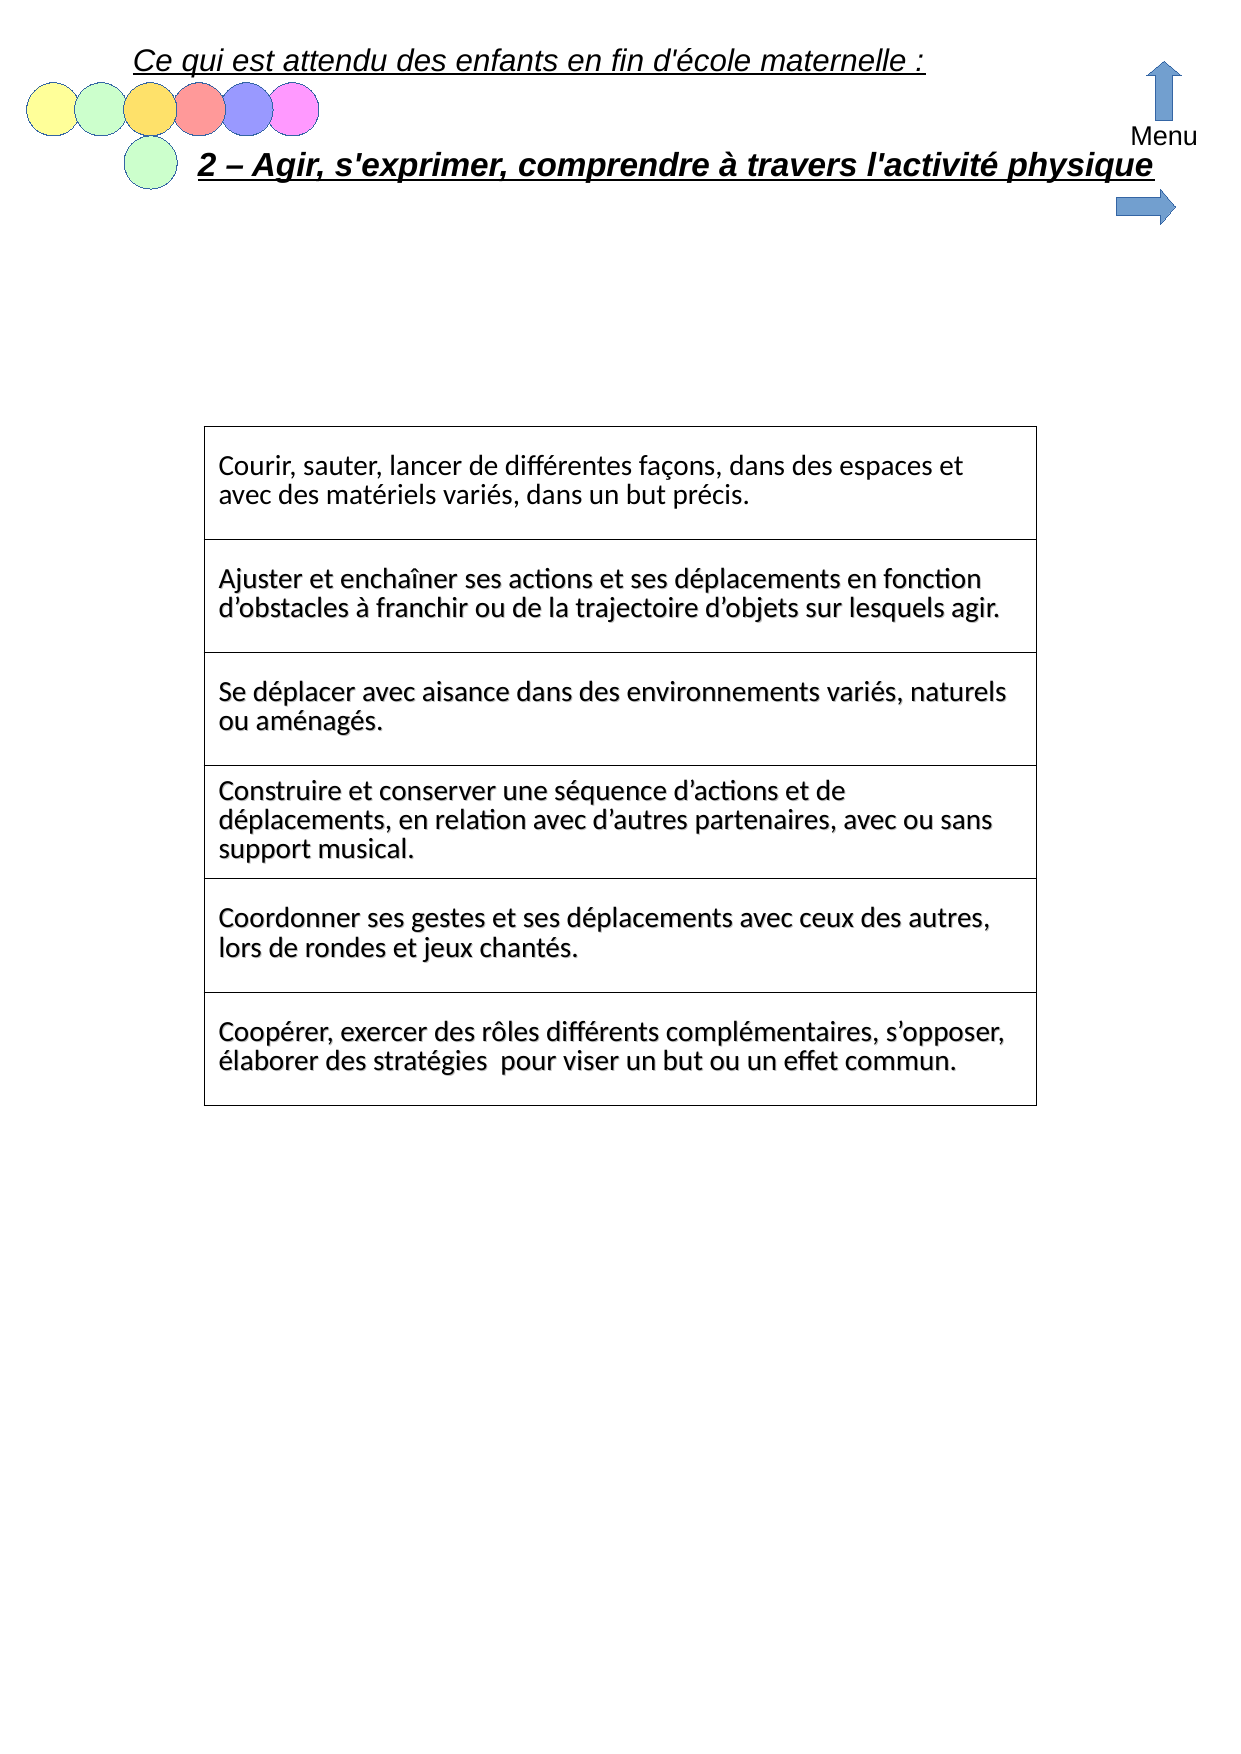

Ce qui est attendu des enfants en fin d'école maternelle :
Menu
2 – Agir, s'exprimer, comprendre à travers l'activité physique
| Courir, sauter, lancer de différentes façons, dans des espaces et avec des matériels variés, dans un but précis. |
| --- |
| Ajuster et enchaîner ses actions et ses déplacements en fonction d’obstacles à franchir ou de la trajectoire d’objets sur lesquels agir. |
| Se déplacer avec aisance dans des environnements variés, naturels ou aménagés. |
| Construire et conserver une séquence d’actions et de déplacements, en relation avec d’autres partenaires, avec ou sans support musical. |
| Coordonner ses gestes et ses déplacements avec ceux des autres, lors de rondes et jeux chantés. |
| Coopérer, exercer des rôles différents complémentaires, s’opposer, élaborer des stratégies pour viser un but ou un effet commun. |